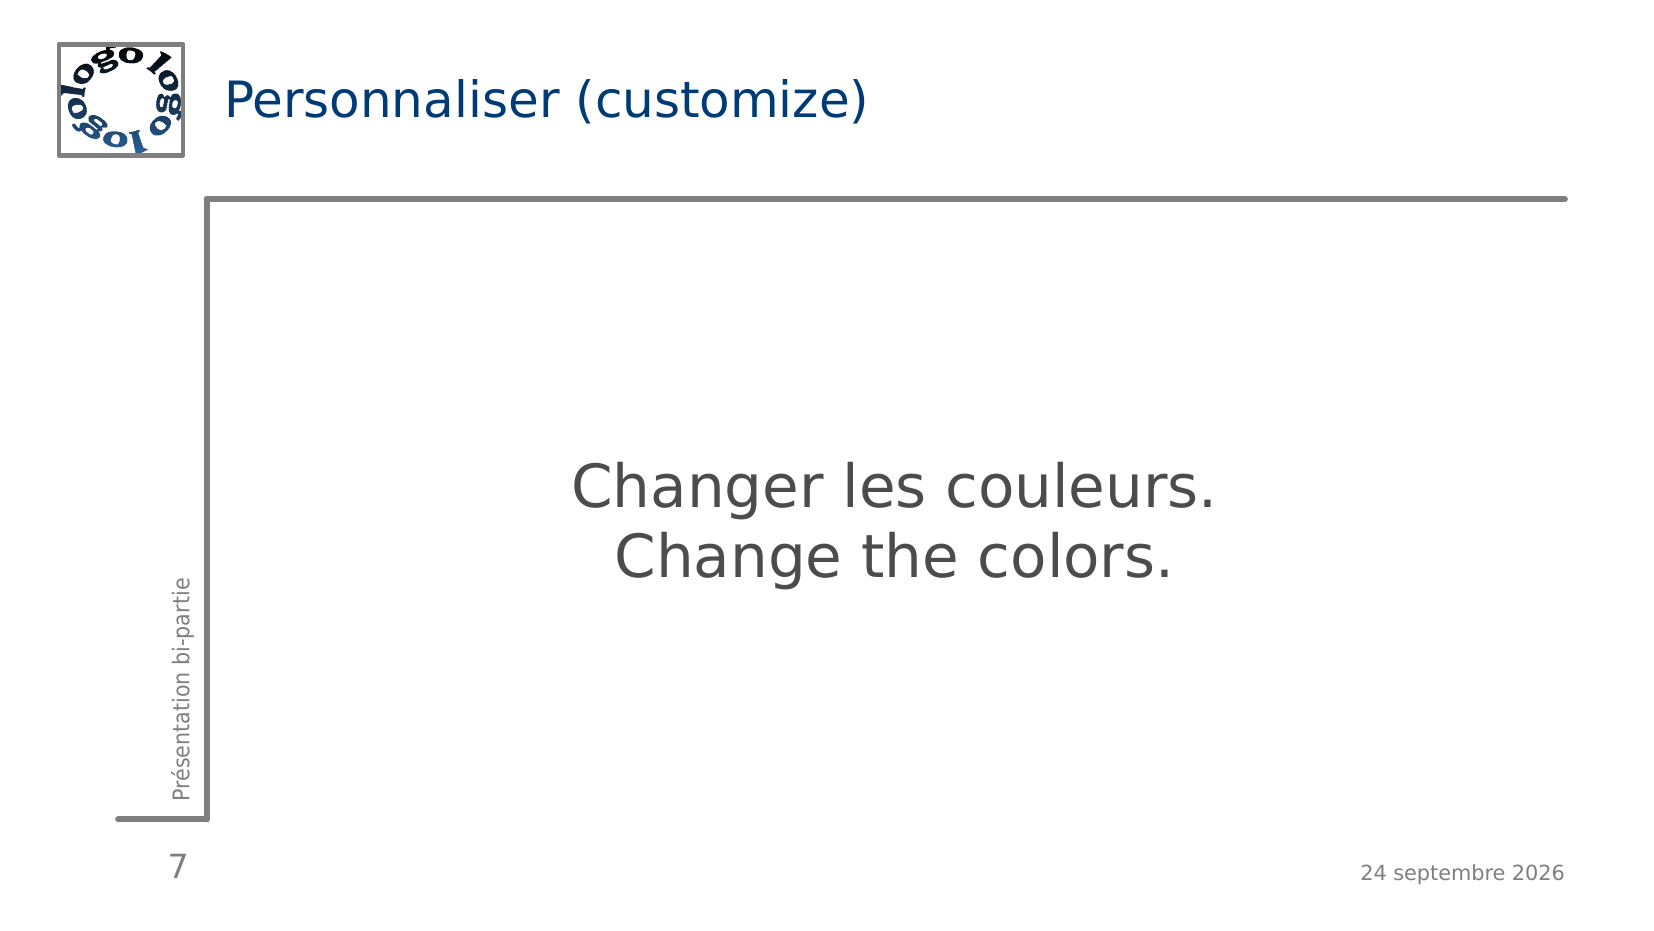

# Personnaliser (customize)
Changer les couleurs.
Change the colors.
Présentation bi-partie